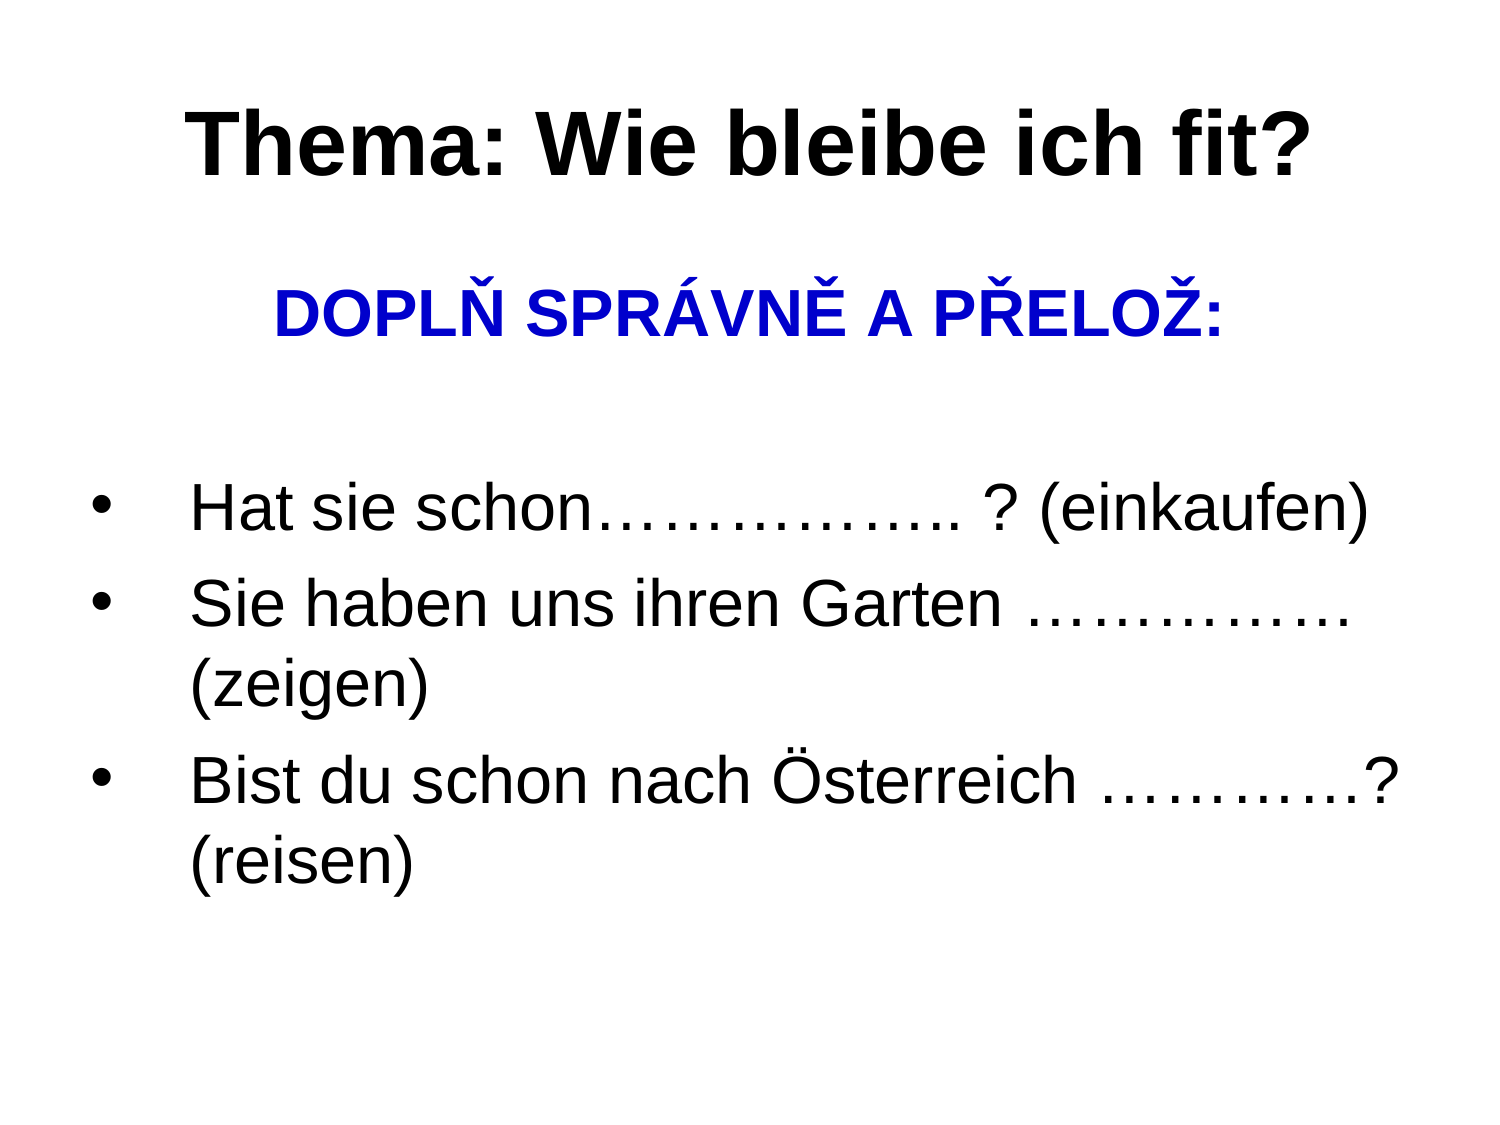

# Thema: Wie bleibe ich fit?
DOPLŇ SPRÁVNĚ A PŘELOŽ:
Hat sie schon…………….. ? (einkaufen)
Sie haben uns ihren Garten …………… (zeigen)
Bist du schon nach Österreich …………? (reisen)